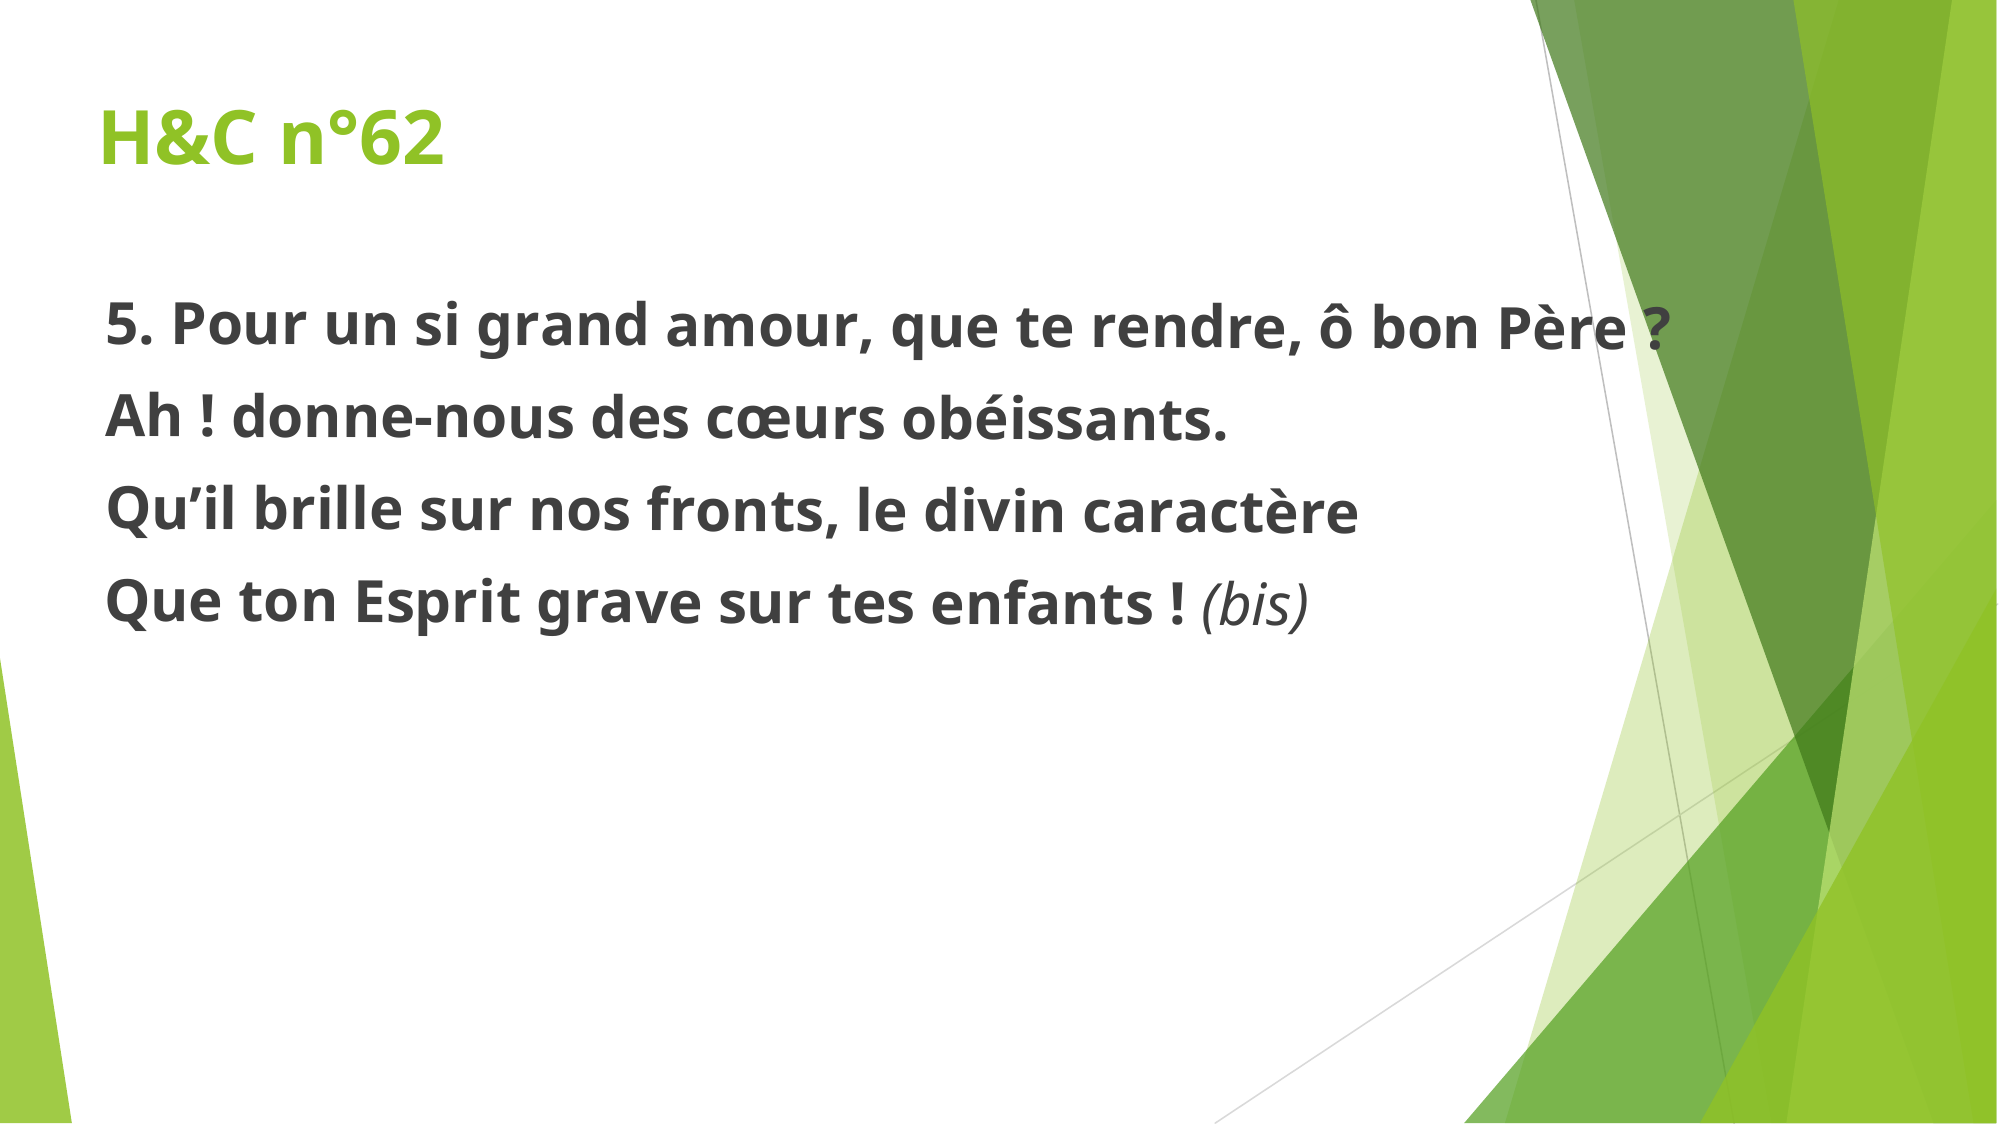

H&C n°62
5. Pour un si grand amour, que te rendre, ô bon Père ?
Ah ! donne-nous des cœurs obéissants.
Qu’il brille sur nos fronts, le divin caractère
Que ton Esprit grave sur tes enfants ! (bis)